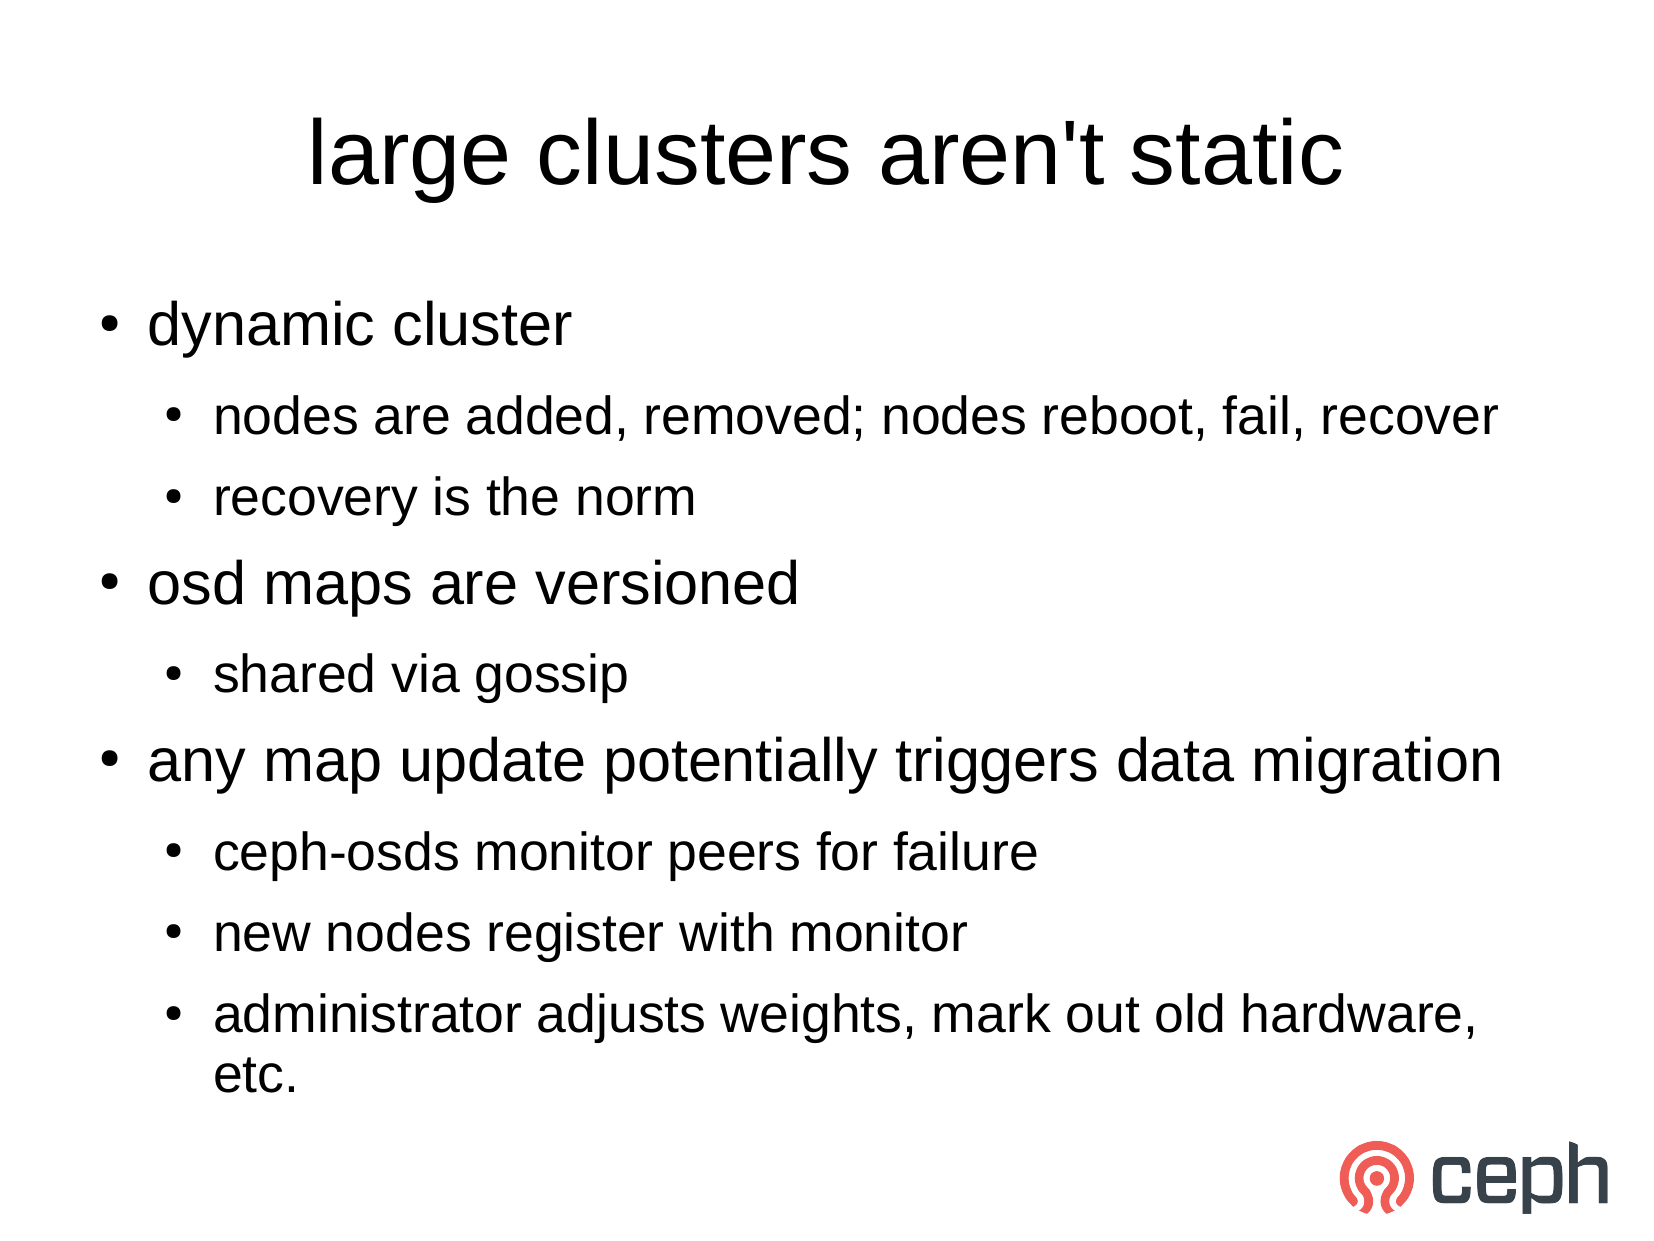

# large clusters aren't static
dynamic cluster
nodes are added, removed; nodes reboot, fail, recover
recovery is the norm
osd maps are versioned
shared via gossip
any map update potentially triggers data migration
ceph-osds monitor peers for failure
new nodes register with monitor
administrator adjusts weights, mark out old hardware, etc.